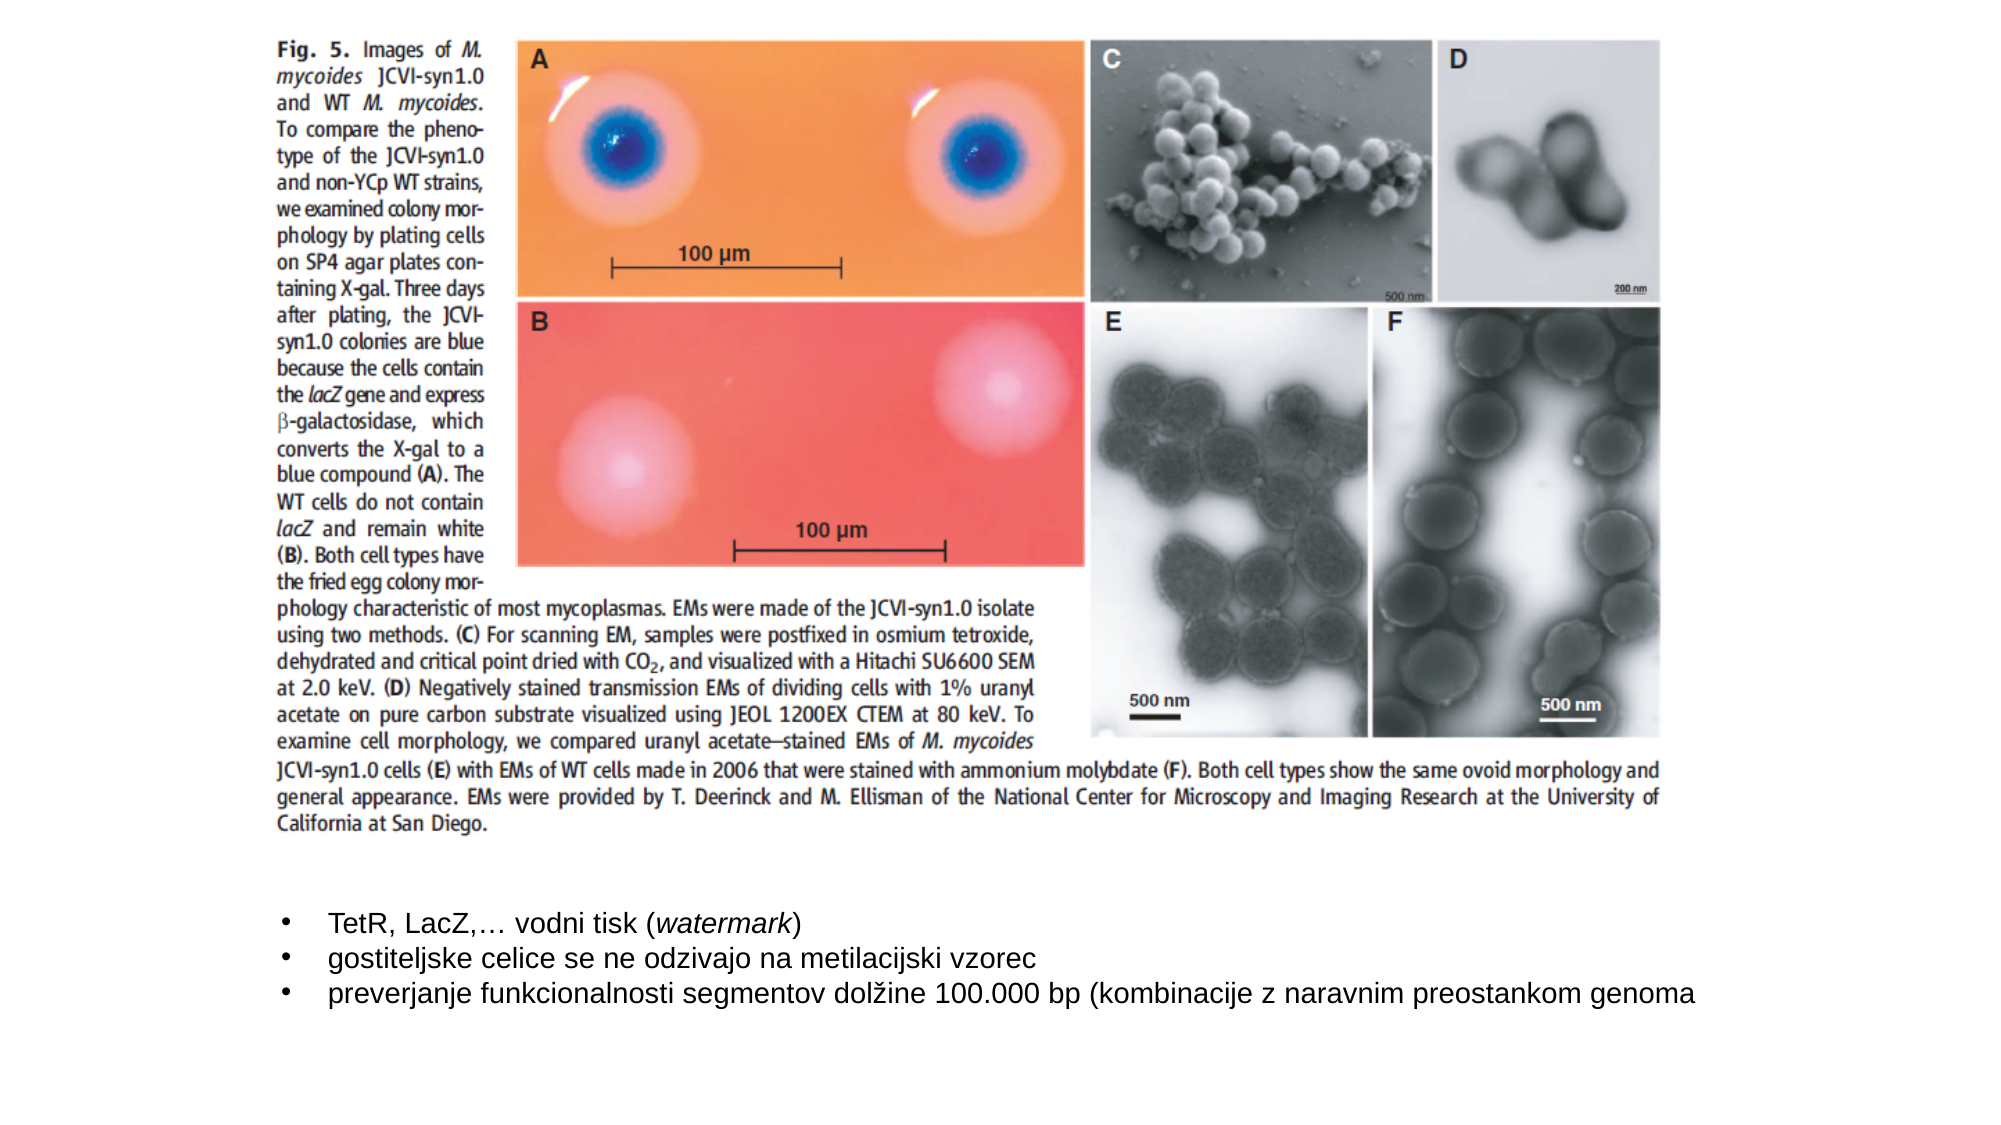

TetR, LacZ,… vodni tisk (watermark)
gostiteljske celice se ne odzivajo na metilacijski vzorec
preverjanje funkcionalnosti segmentov dolžine 100.000 bp (kombinacije z naravnim preostankom genoma